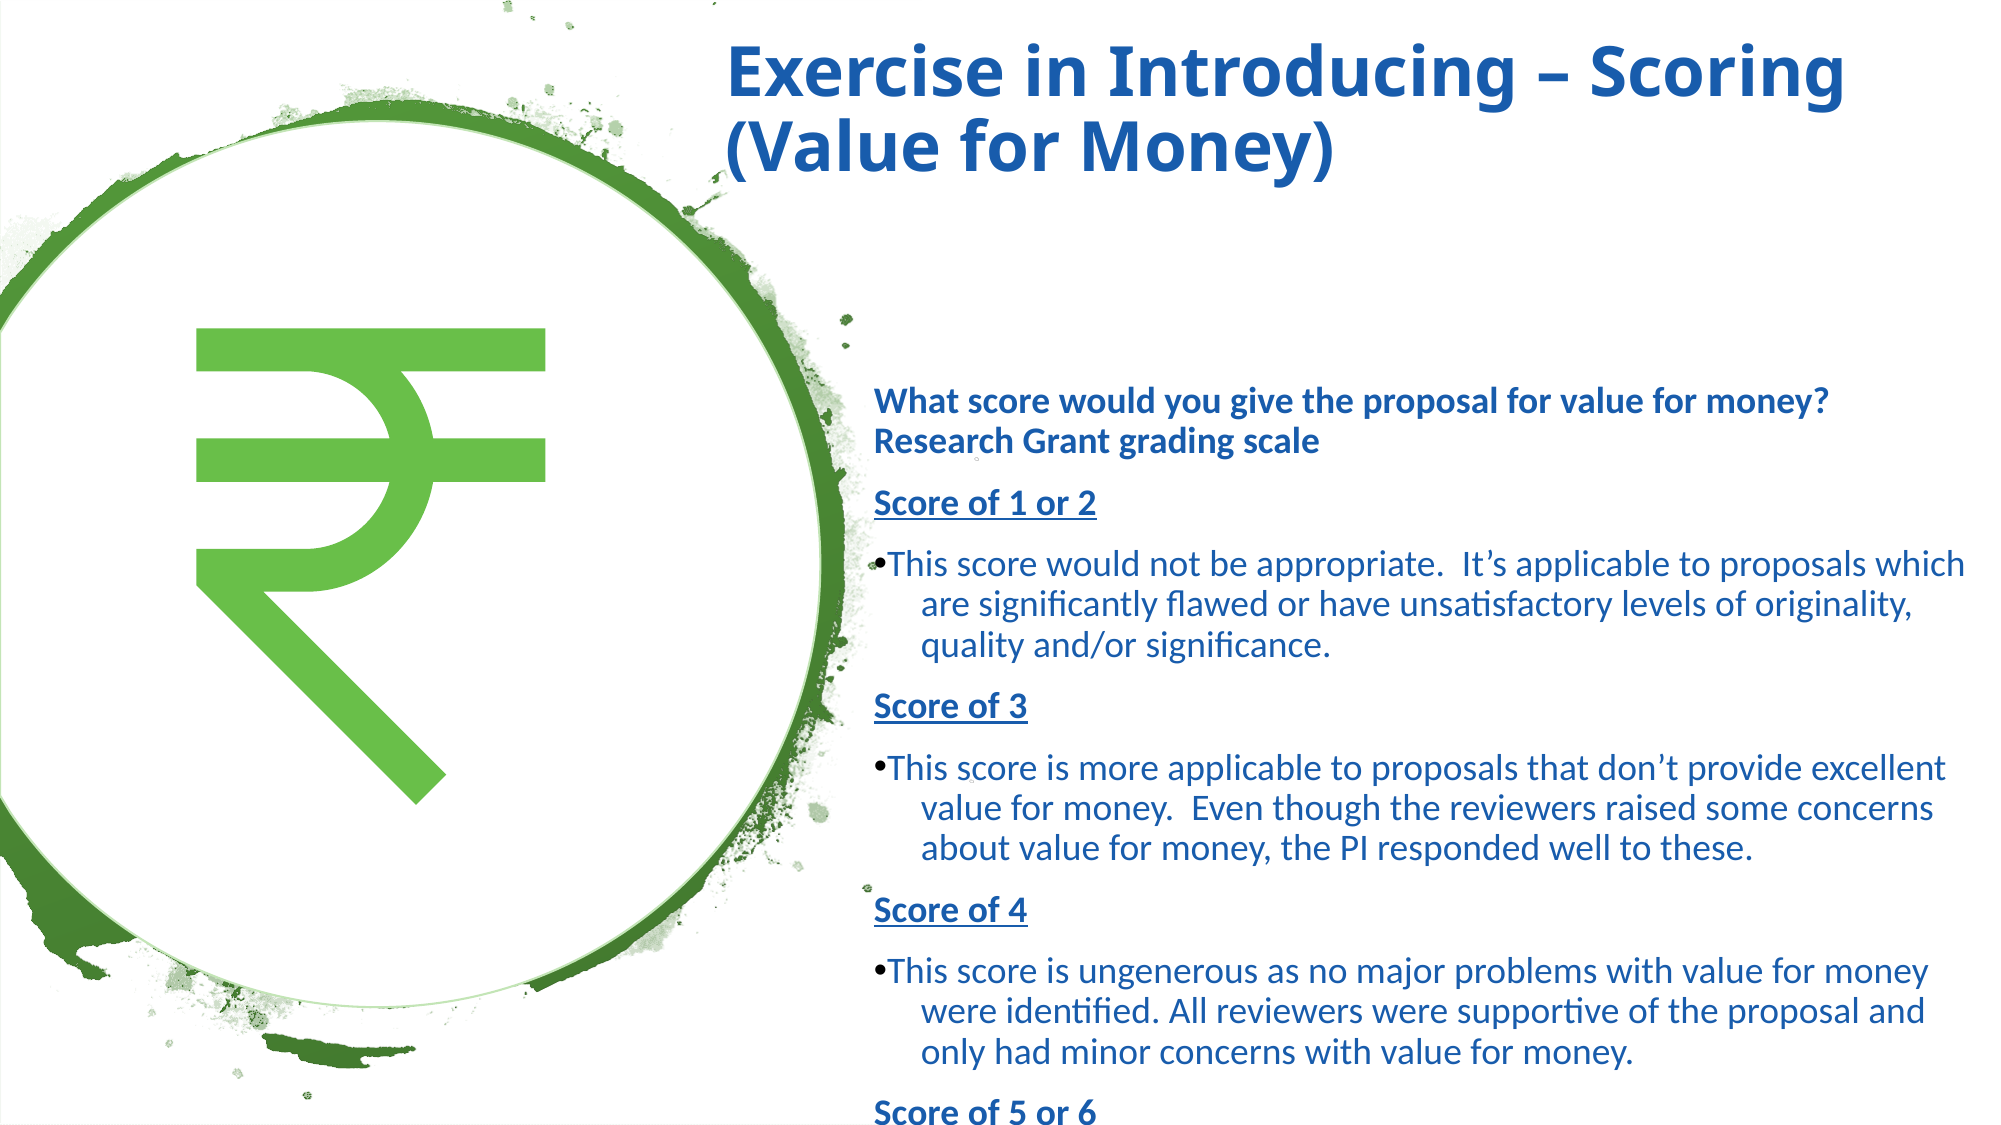

Exercise in Introducing – Scoring (Value for Money)
What score would you give the proposal for value for money? Research Grant grading scale
Score of 1 or 2
This score would not be appropriate. It’s applicable to proposals which are significantly flawed or have unsatisfactory levels of originality, quality and/or significance.
Score of 3
This score is more applicable to proposals that don’t provide excellent value for money. Even though the reviewers raised some concerns about value for money, the PI responded well to these.
Score of 4
This score is ungenerous as no major problems with value for money were identified. All reviewers were supportive of the proposal and only had minor concerns with value for money.
Score of 5 or 6
This score is appropriate. The value for money section was identified as outstanding or very good by the three reviewers and any minor concerns were effectively rebutted in the PI response.